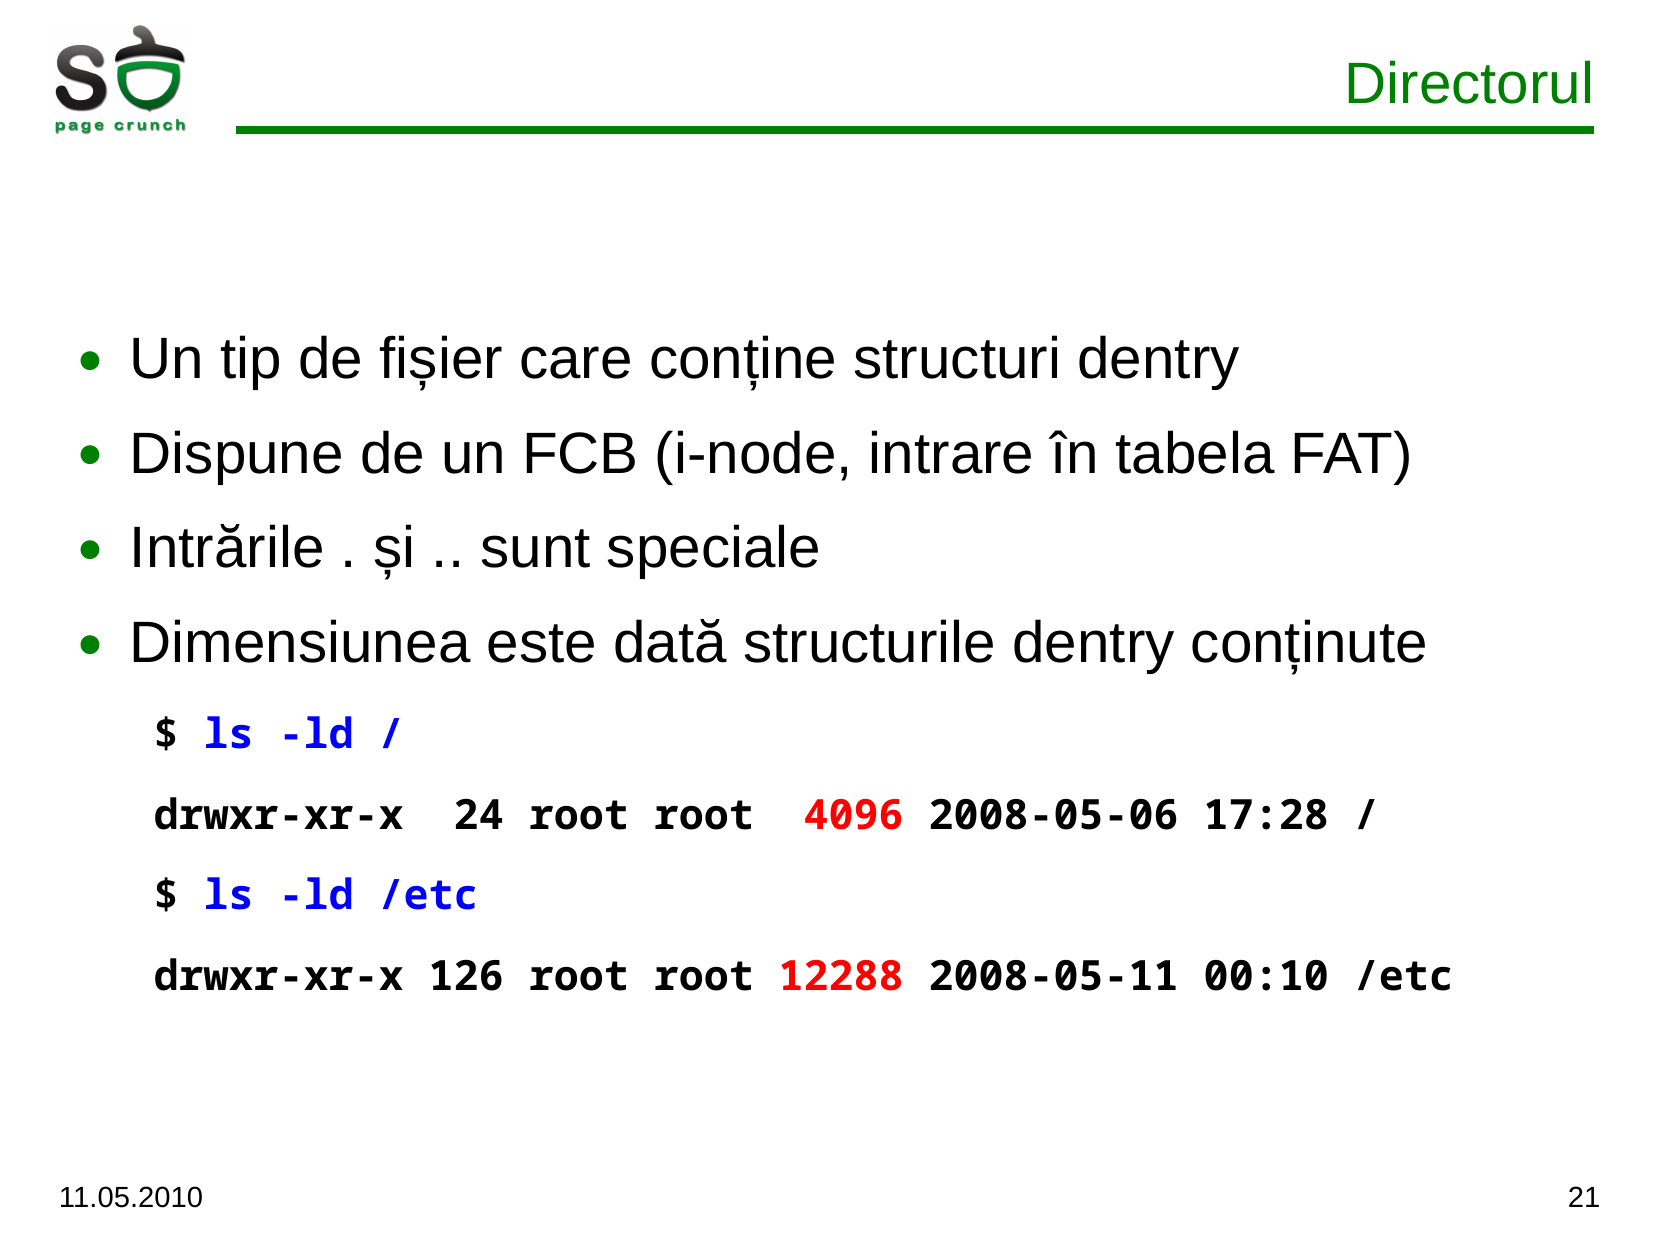

# Directorul
Un tip de fișier care conține structuri dentry
Dispune de un FCB (i-node, intrare în tabela FAT)
Intrările . și .. sunt speciale
Dimensiunea este dată structurile dentry conținute
$ ls -ld /
drwxr-xr-x 24 root root 4096 2008-05-06 17:28 /
$ ls -ld /etc
drwxr-xr-x 126 root root 12288 2008-05-11 00:10 /etc
11.05.2010
21